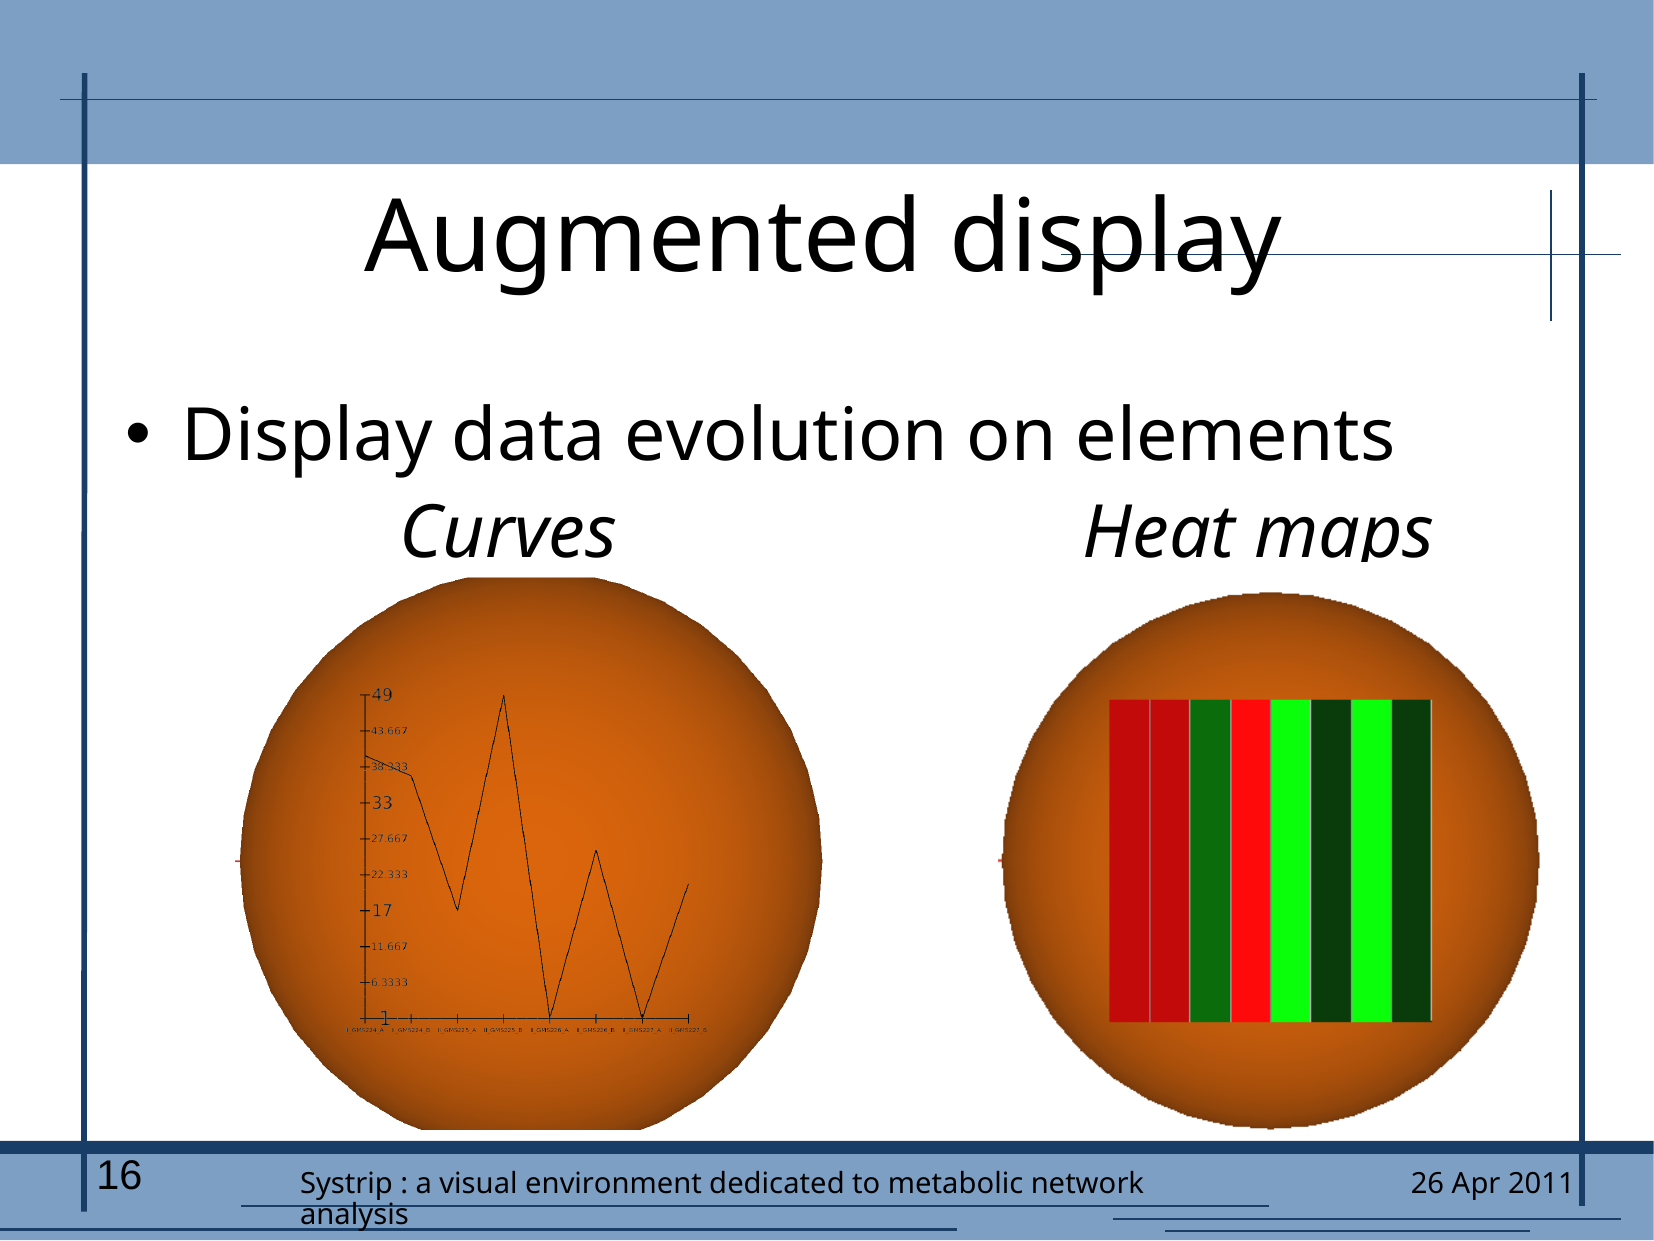

# Augmented display
Display data evolution on elements
Curves
Heat maps
Systrip : a visual environment dedicated to metabolic network analysis
26 Apr 2011